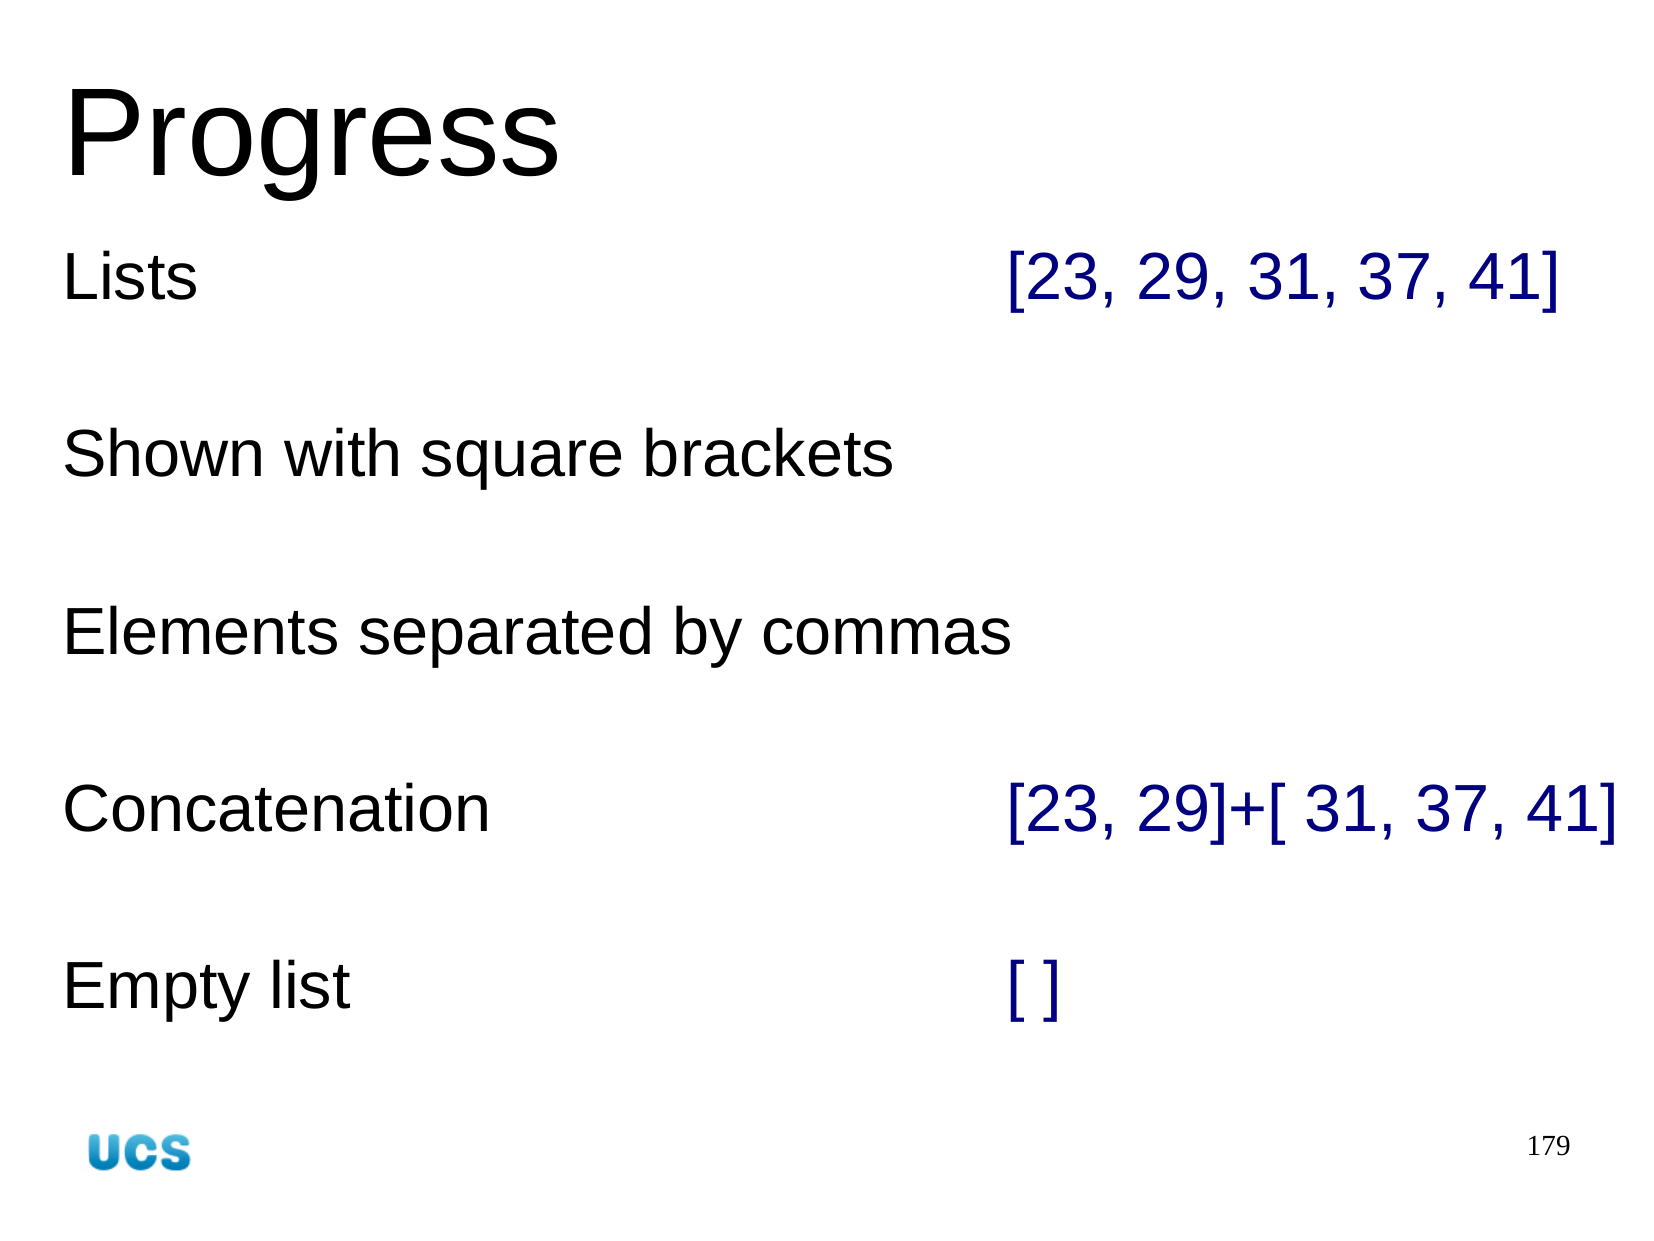

Progress
Lists
[23, 29, 31, 37, 41]
Shown with square brackets
Elements separated by commas
Concatenation
[23, 29]+[ 31, 37, 41]
[ ]
Empty list
179